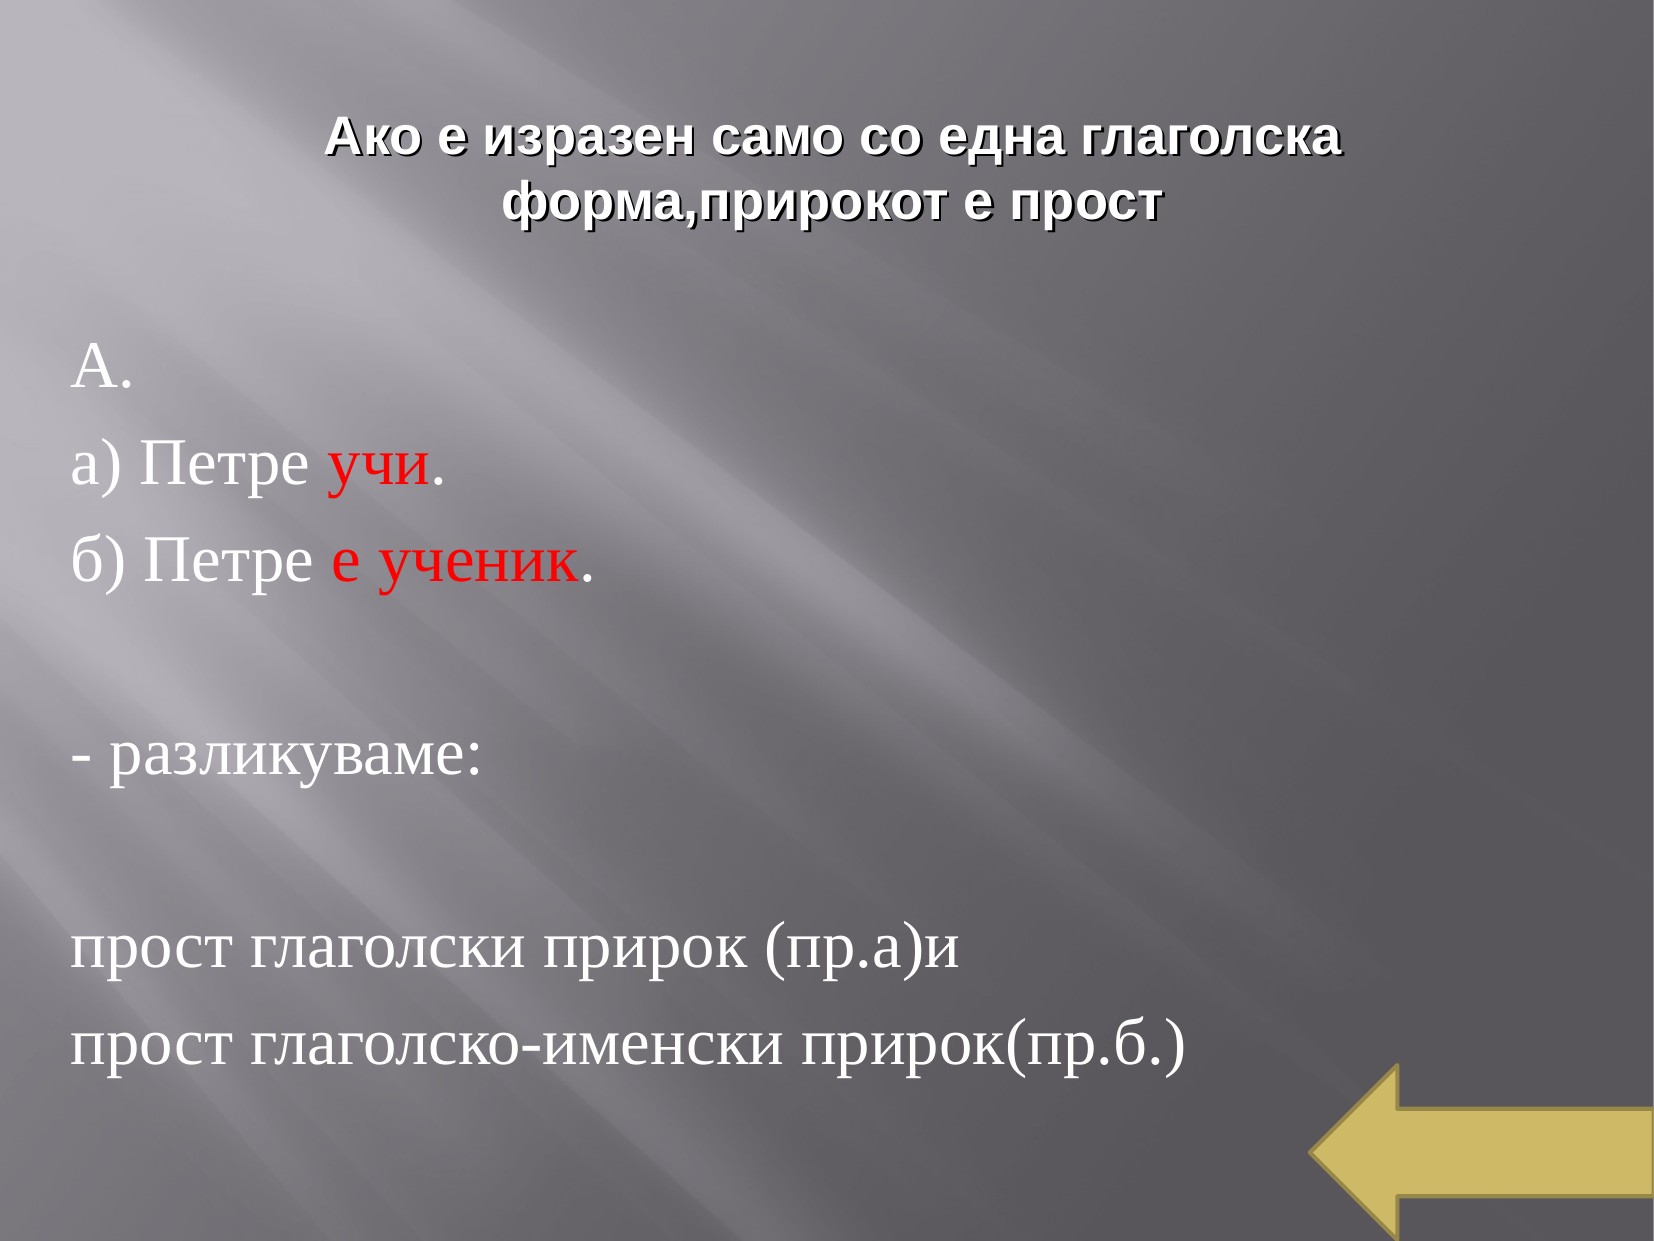

# Ако е изразен само со една глаголска форма,прирокот е прост
А.
а) Петре учи.
б) Петре е ученик.
- разликуваме:
прост глаголски прирок (пр.а)и
прост глаголско-именски прирок(пр.б.)‏